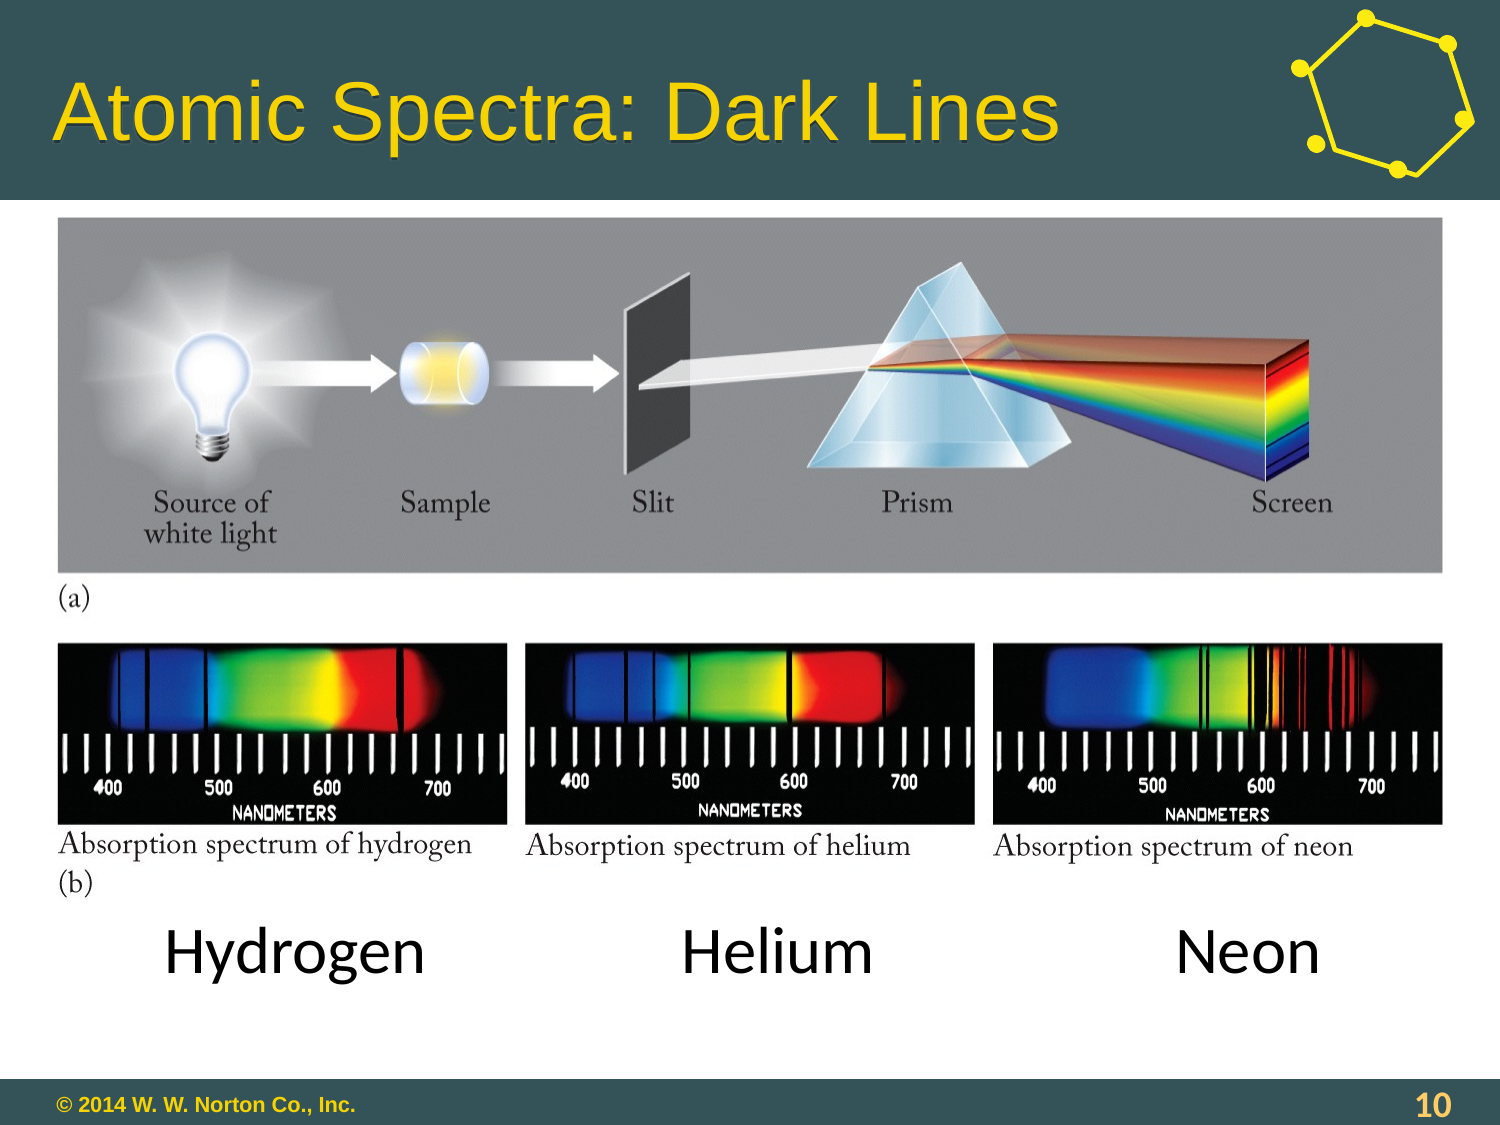

# Atomic Spectra: Dark Lines
Hydrogen Helium Neon